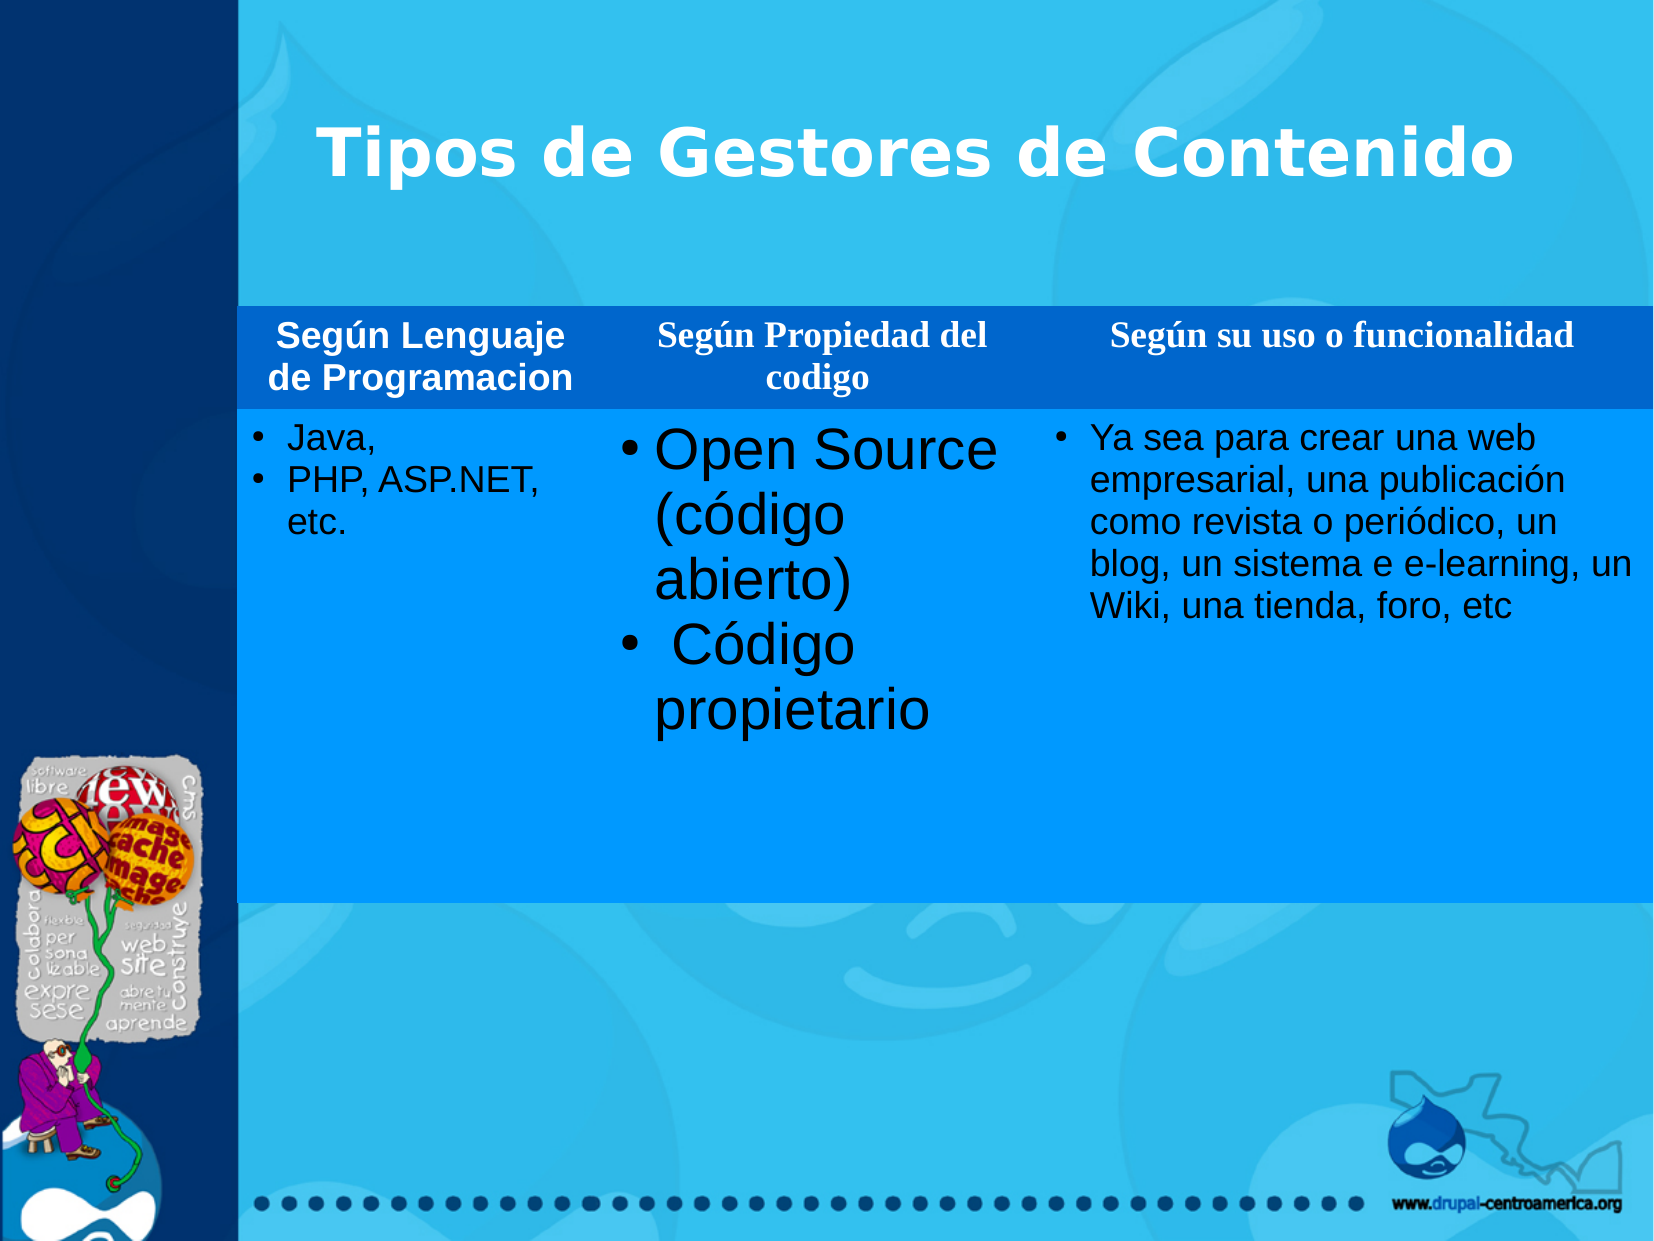

# Tipos de Gestores de Contenido
| Según Lenguaje de Programacion | Según Propiedad del codigo | Según su uso o funcionalidad |
| --- | --- | --- |
| Java, PHP, ASP.NET, etc. | Open Source (código abierto) Código propietario | Ya sea para crear una web empresarial, una publicación como revista o periódico, un blog, un sistema e e-learning, un Wiki, una tienda, foro, etc |